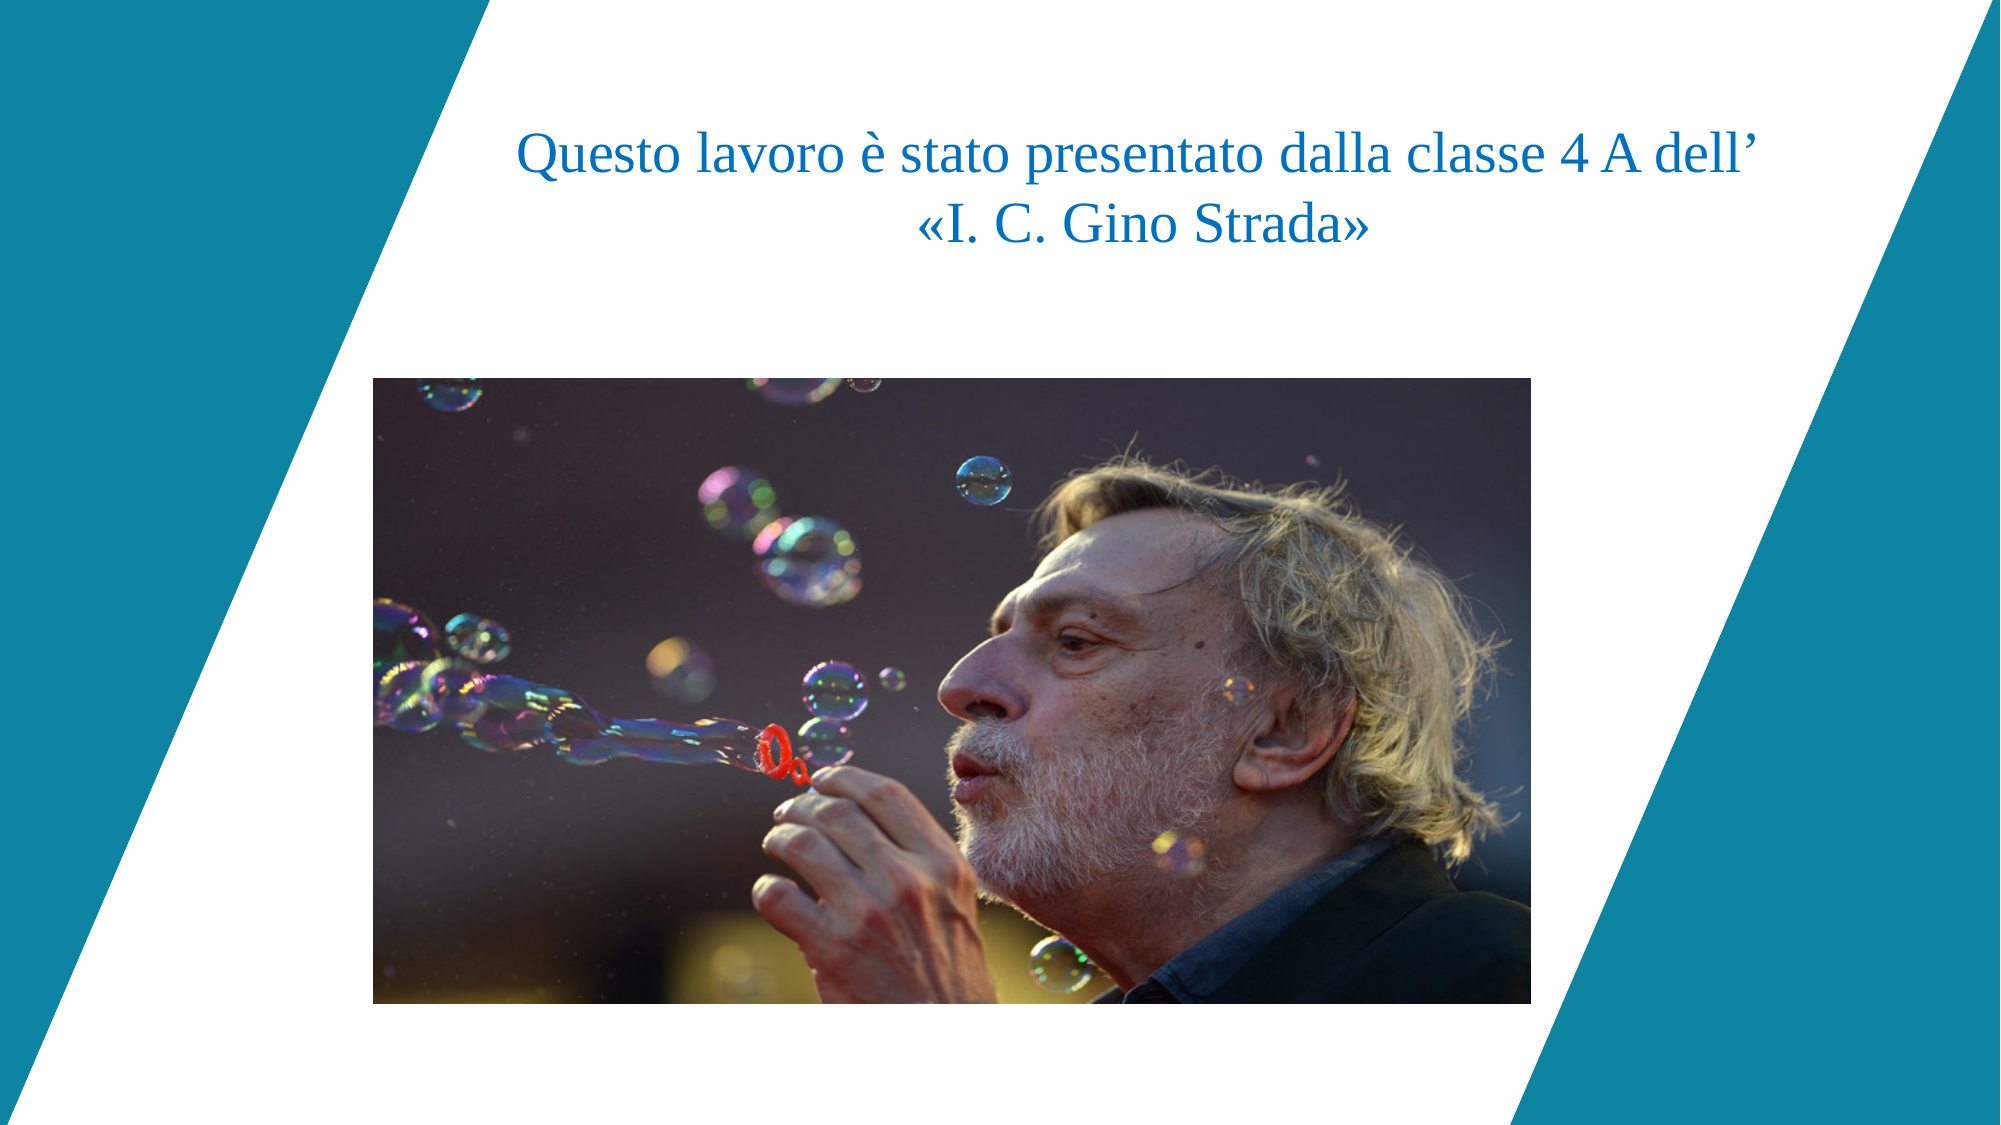

Questo lavoro è stato presentato dalla classe 4 A dell’
«I. C. Gino Strada»
#